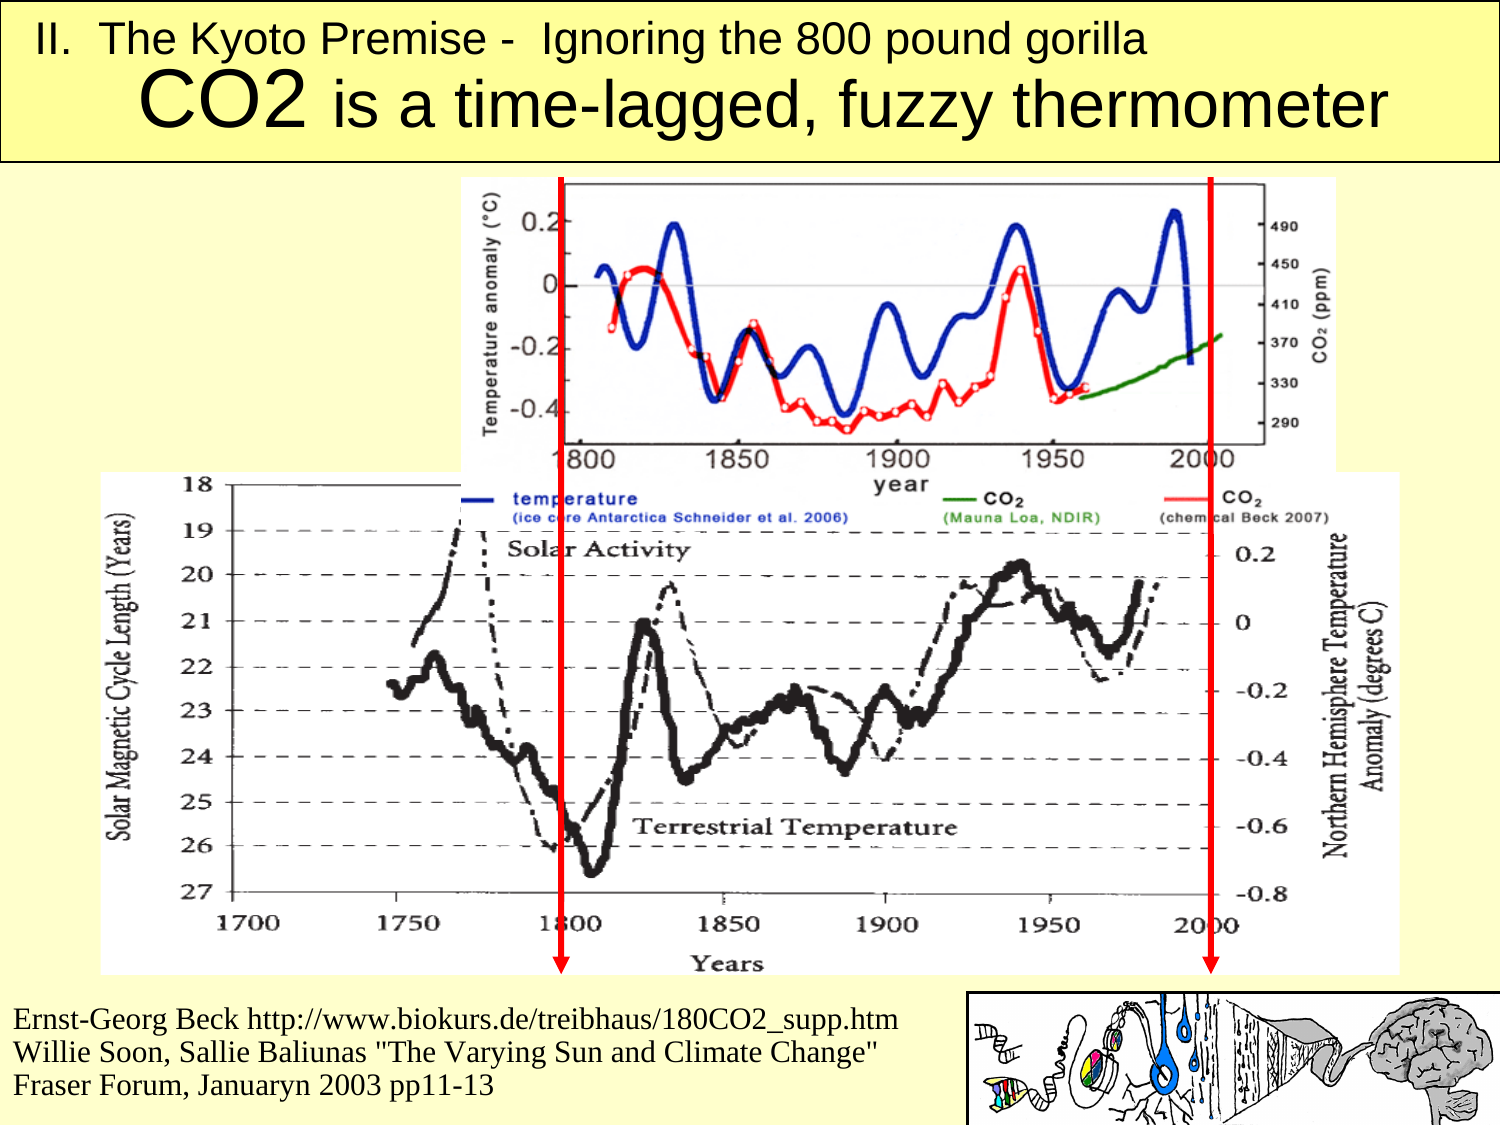

# II. The Kyoto Premise - Ignoring the 800 pound gorilla CO2 is a time-lagged, fuzzy thermometer
Ernst-Georg Beck http://www.biokurs.de/treibhaus/180CO2_supp.htm
Willie Soon, Sallie Baliunas "The Varying Sun and Climate Change" Fraser Forum, Januaryn 2003 pp11-13